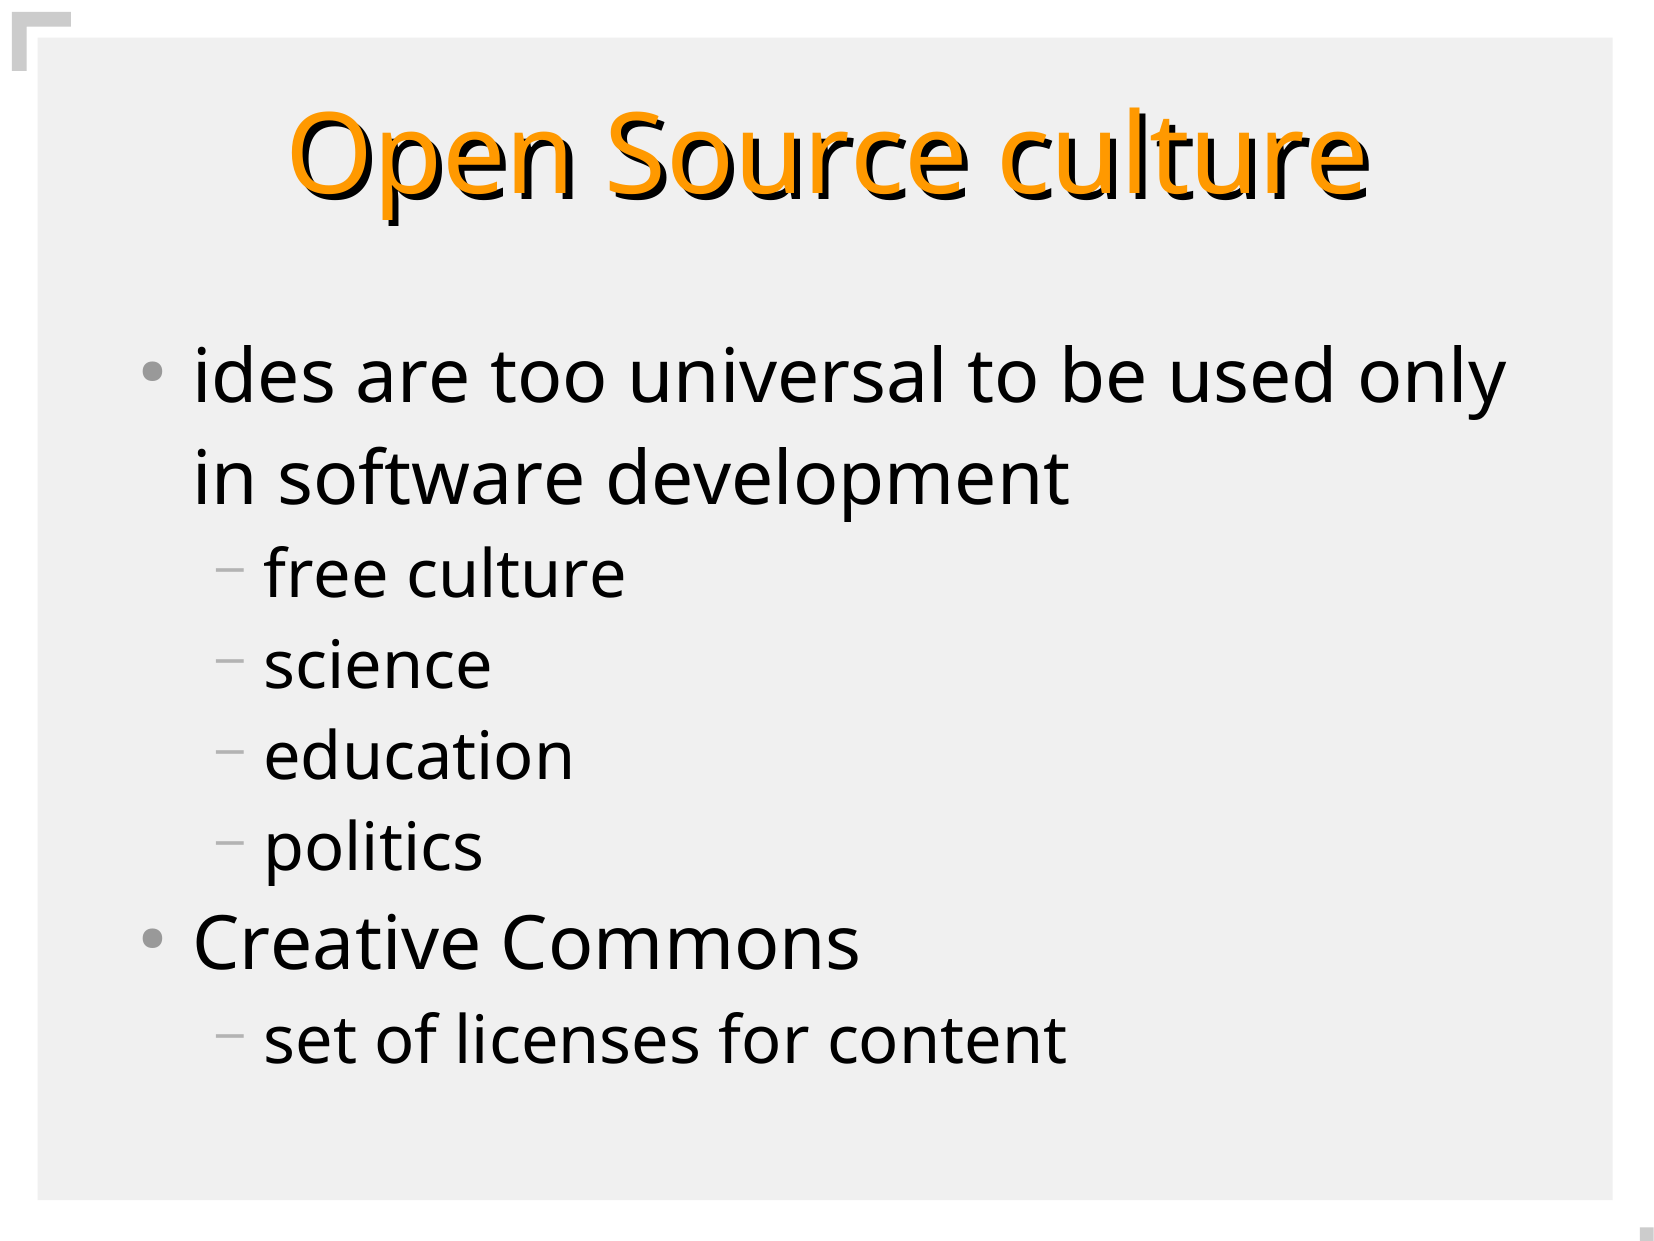

# Open Source culture
ides are too universal to be used only in software development
free culture
science
education
politics
Creative Commons
set of licenses for content